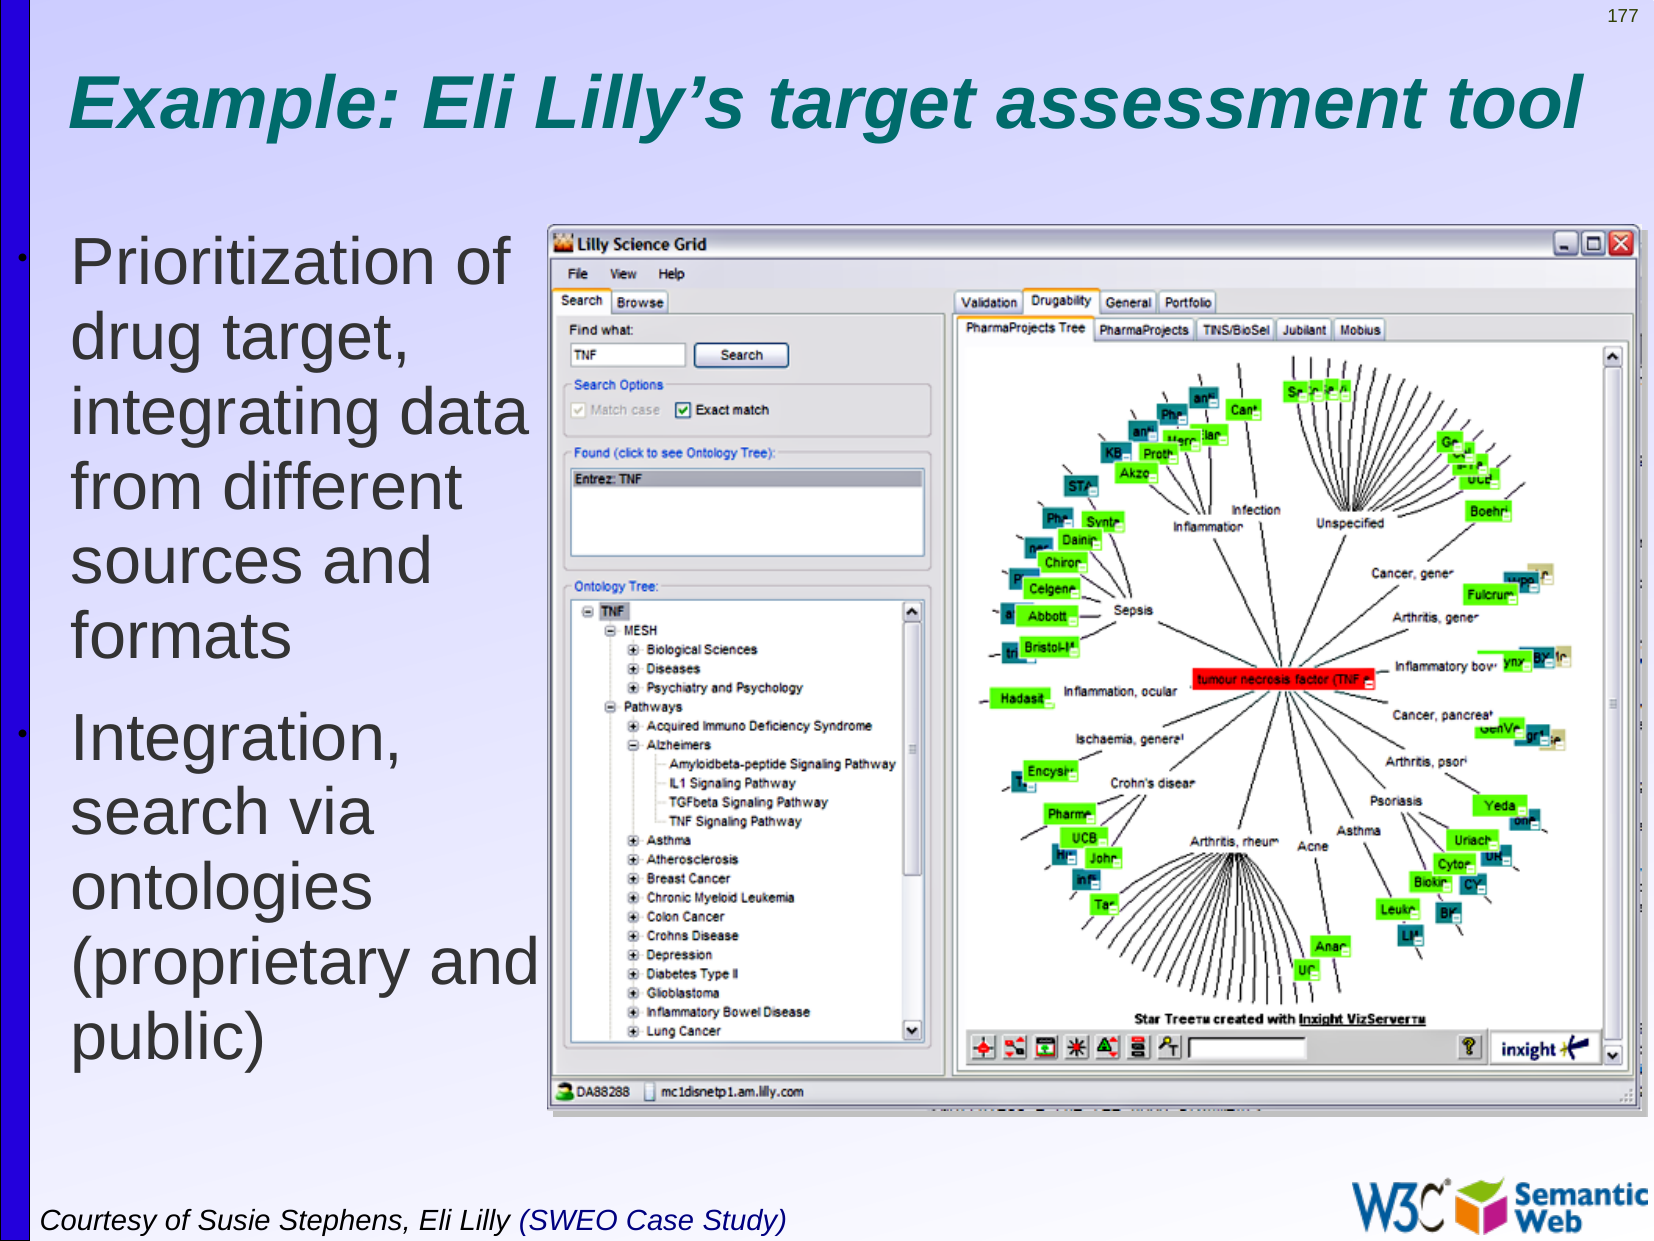

# Example: Eli Lilly’s target assessment tool
Prioritization of drug target, integrating data from different sources and formats
Integration, search via ontologies (proprietary and public)
Courtesy of Susie Stephens, Eli Lilly (SWEO Case Study)